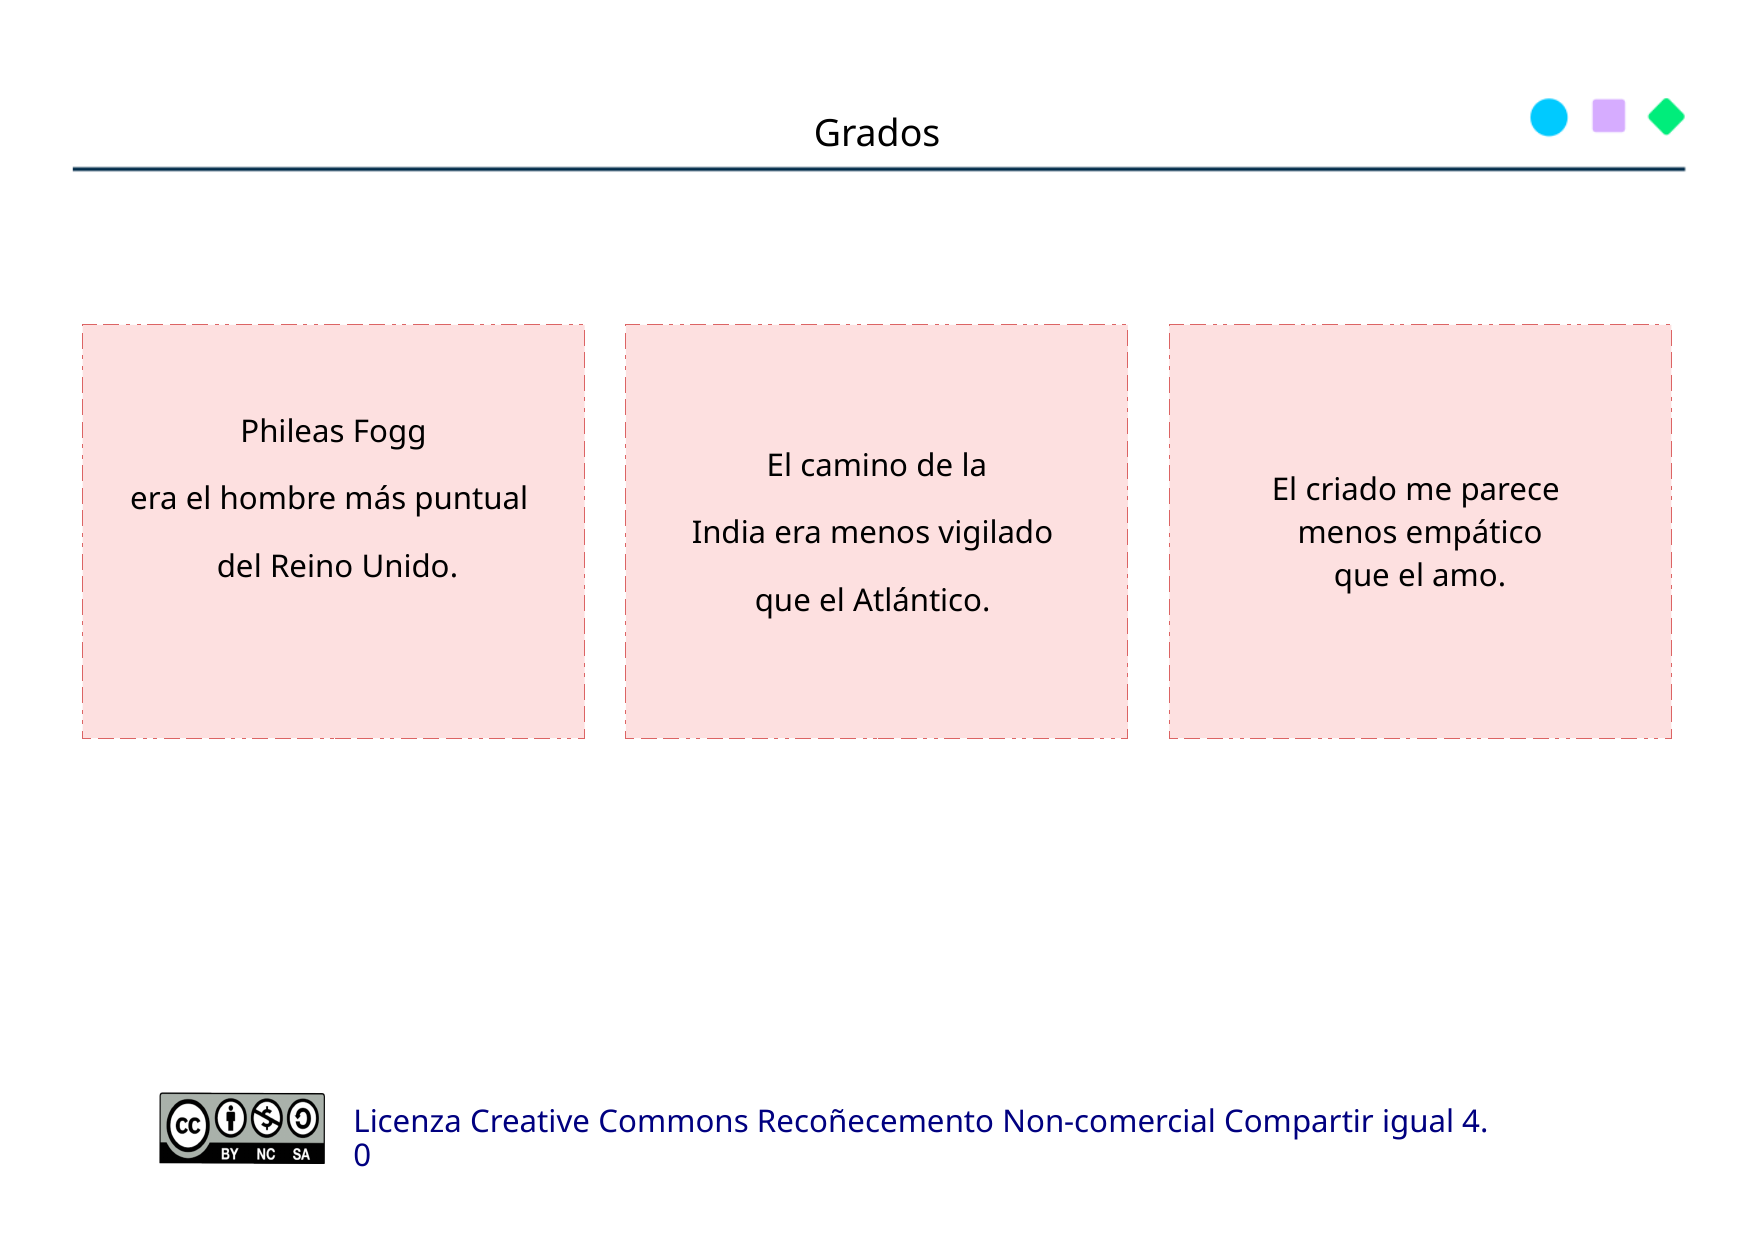

Grados
Phileas Fogg
era el hombre más puntual
 del Reino Unido.
El camino de la
India era menos vigilado
 que el Atlántico.
El criado me parece
menos empático
que el amo.
Licenza Creative Commons Recoñecemento Non-comercial Compartir igual 4.0